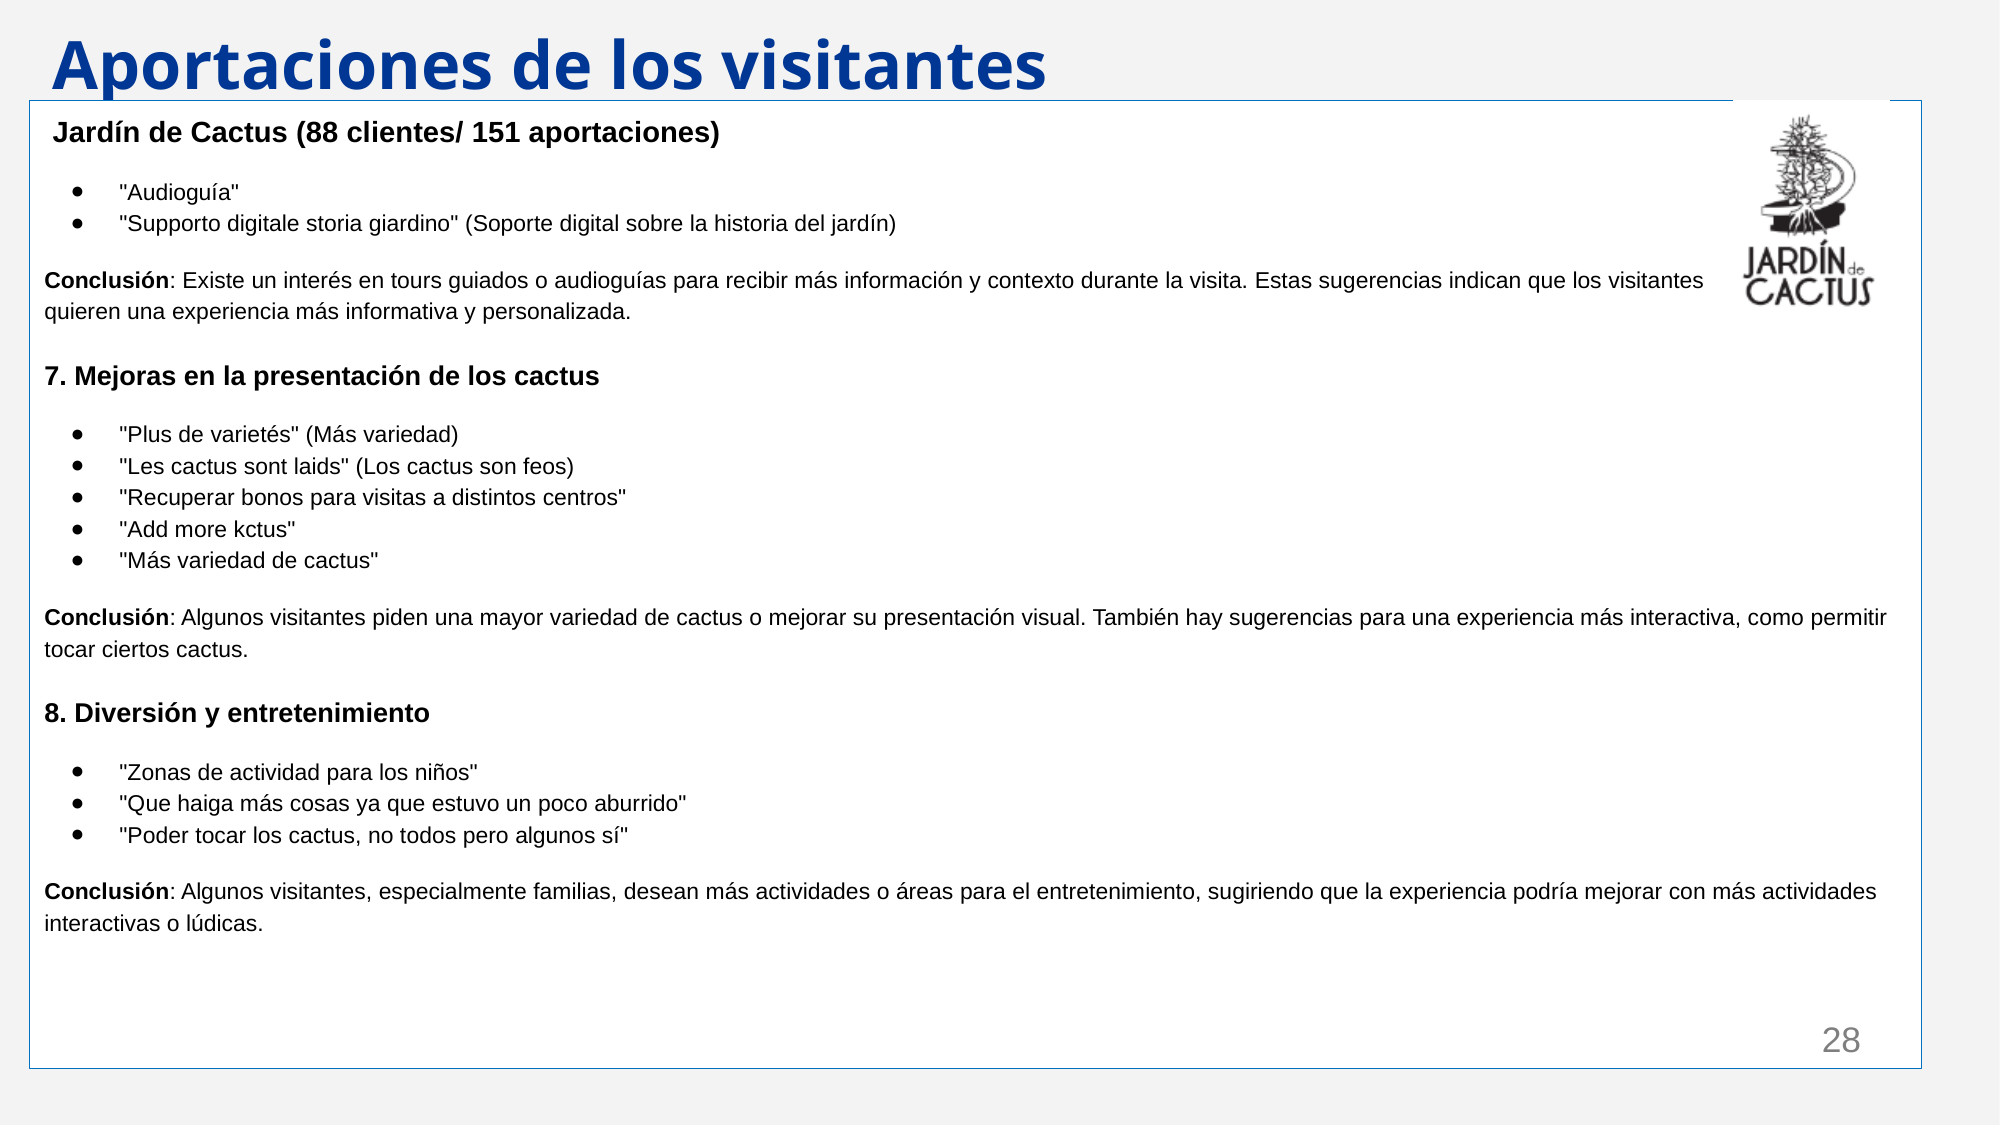

Aportaciones de los visitantes
 Jardín de Cactus (88 clientes/ 151 aportaciones)
"Audioguía"
"Supporto digitale storia giardino" (Soporte digital sobre la historia del jardín)
Conclusión: Existe un interés en tours guiados o audioguías para recibir más información y contexto durante la visita. Estas sugerencias indican que los visitantes quieren una experiencia más informativa y personalizada.
7. Mejoras en la presentación de los cactus
"Plus de varietés" (Más variedad)
"Les cactus sont laids" (Los cactus son feos)
"Recuperar bonos para visitas a distintos centros"
"Add more kctus"
"Más variedad de cactus"
Conclusión: Algunos visitantes piden una mayor variedad de cactus o mejorar su presentación visual. También hay sugerencias para una experiencia más interactiva, como permitir tocar ciertos cactus.
8. Diversión y entretenimiento
"Zonas de actividad para los niños"
"Que haiga más cosas ya que estuvo un poco aburrido"
"Poder tocar los cactus, no todos pero algunos sí"
Conclusión: Algunos visitantes, especialmente familias, desean más actividades o áreas para el entretenimiento, sugiriendo que la experiencia podría mejorar con más actividades interactivas o lúdicas.